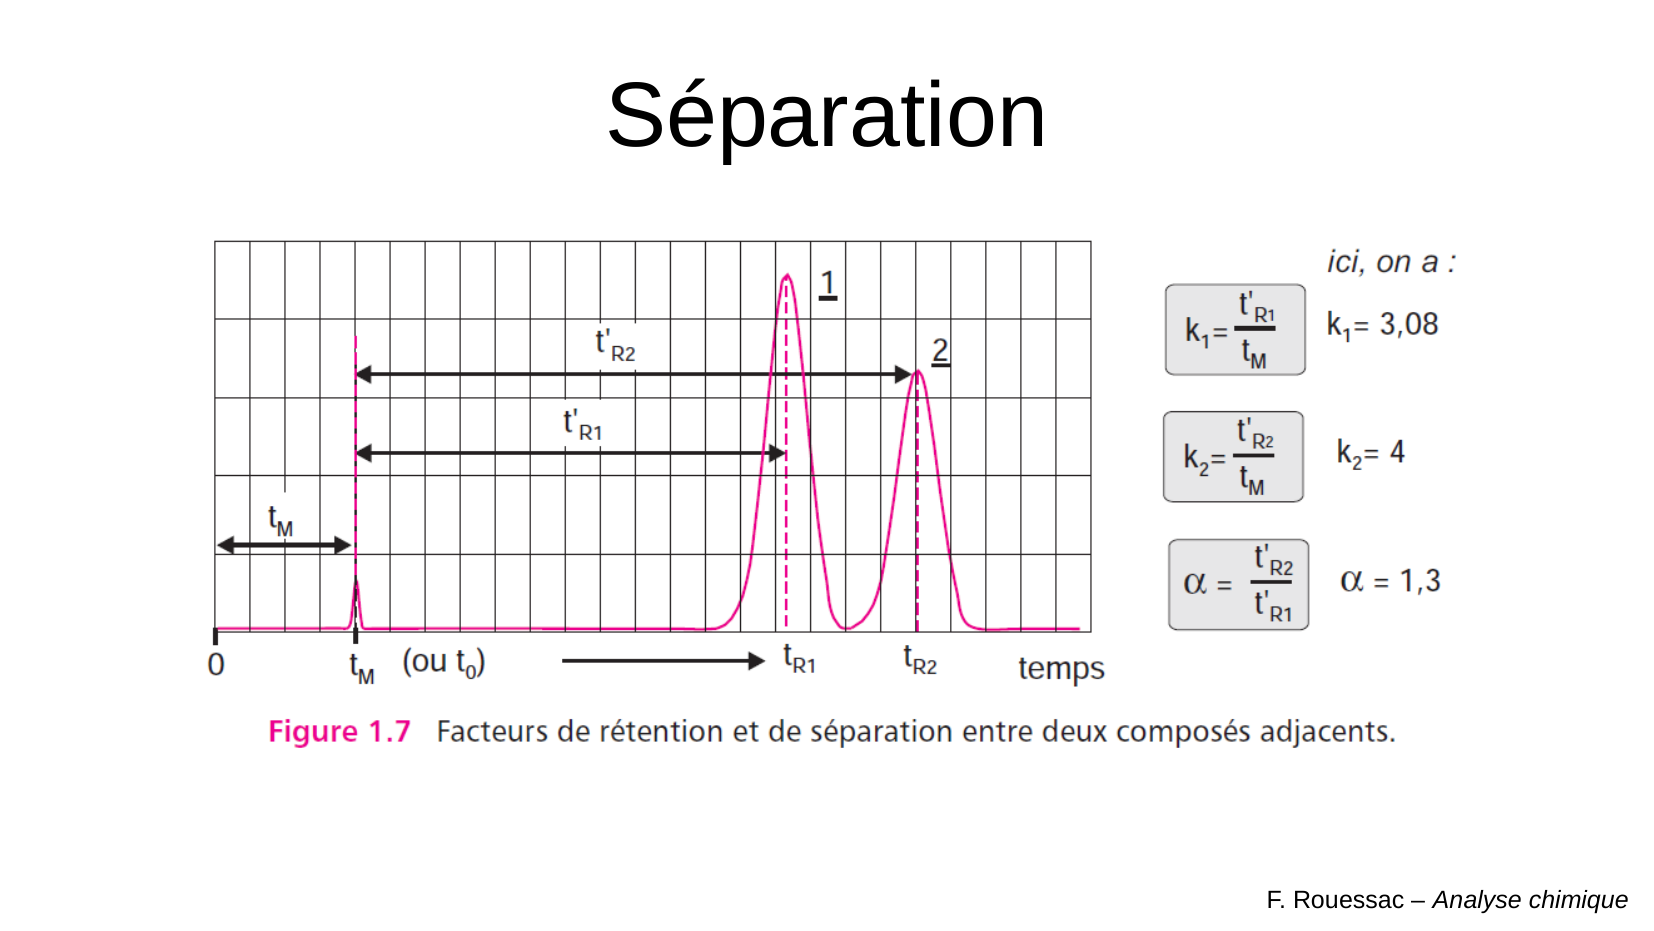

# Séparation
F. Rouessac – Analyse chimique